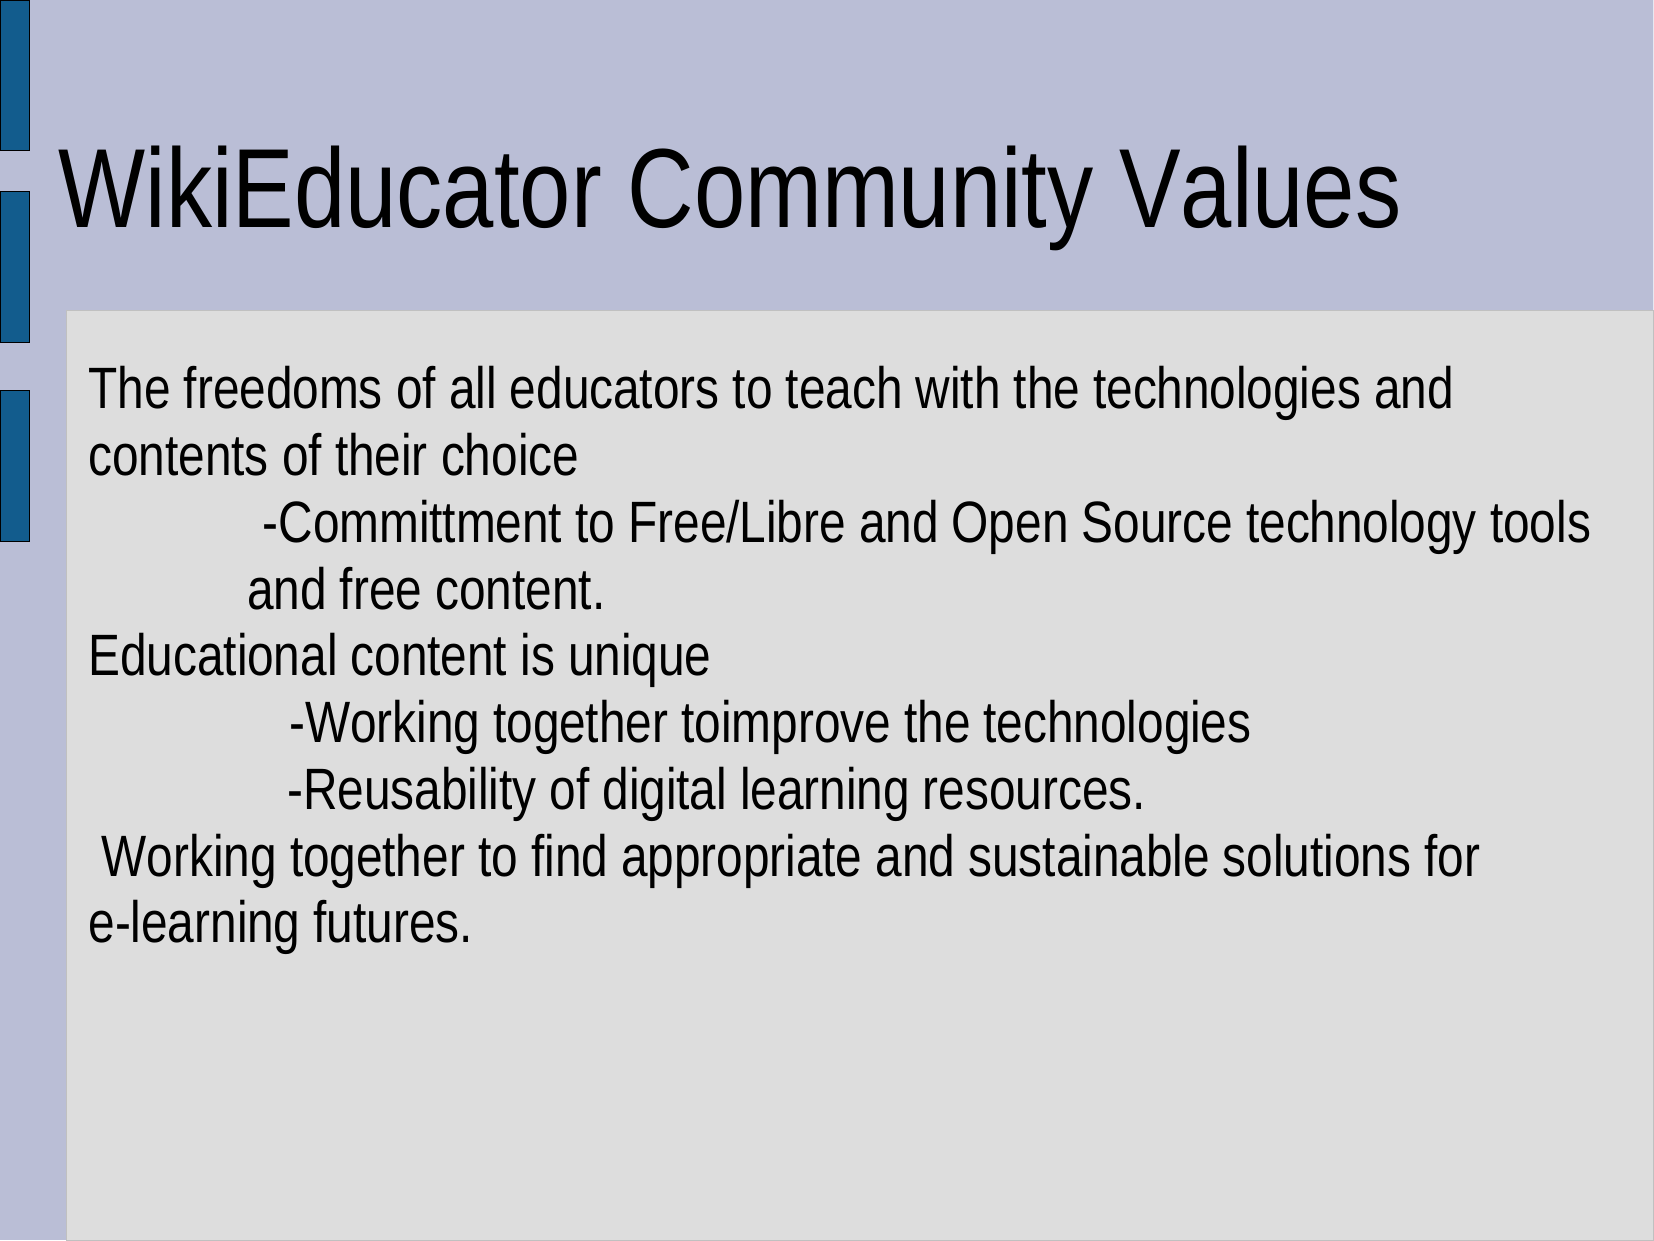

WikiEducator Community Values
The freedoms of all educators to teach with the technologies and contents of their choice
		 -Committment to Free/Libre and Open Source technology tools and free content.
Educational content is unique
		 -Working together toimprove the technologies
 -Reusability of digital learning resources.
 Working together to find appropriate and sustainable solutions for e-learning futures.